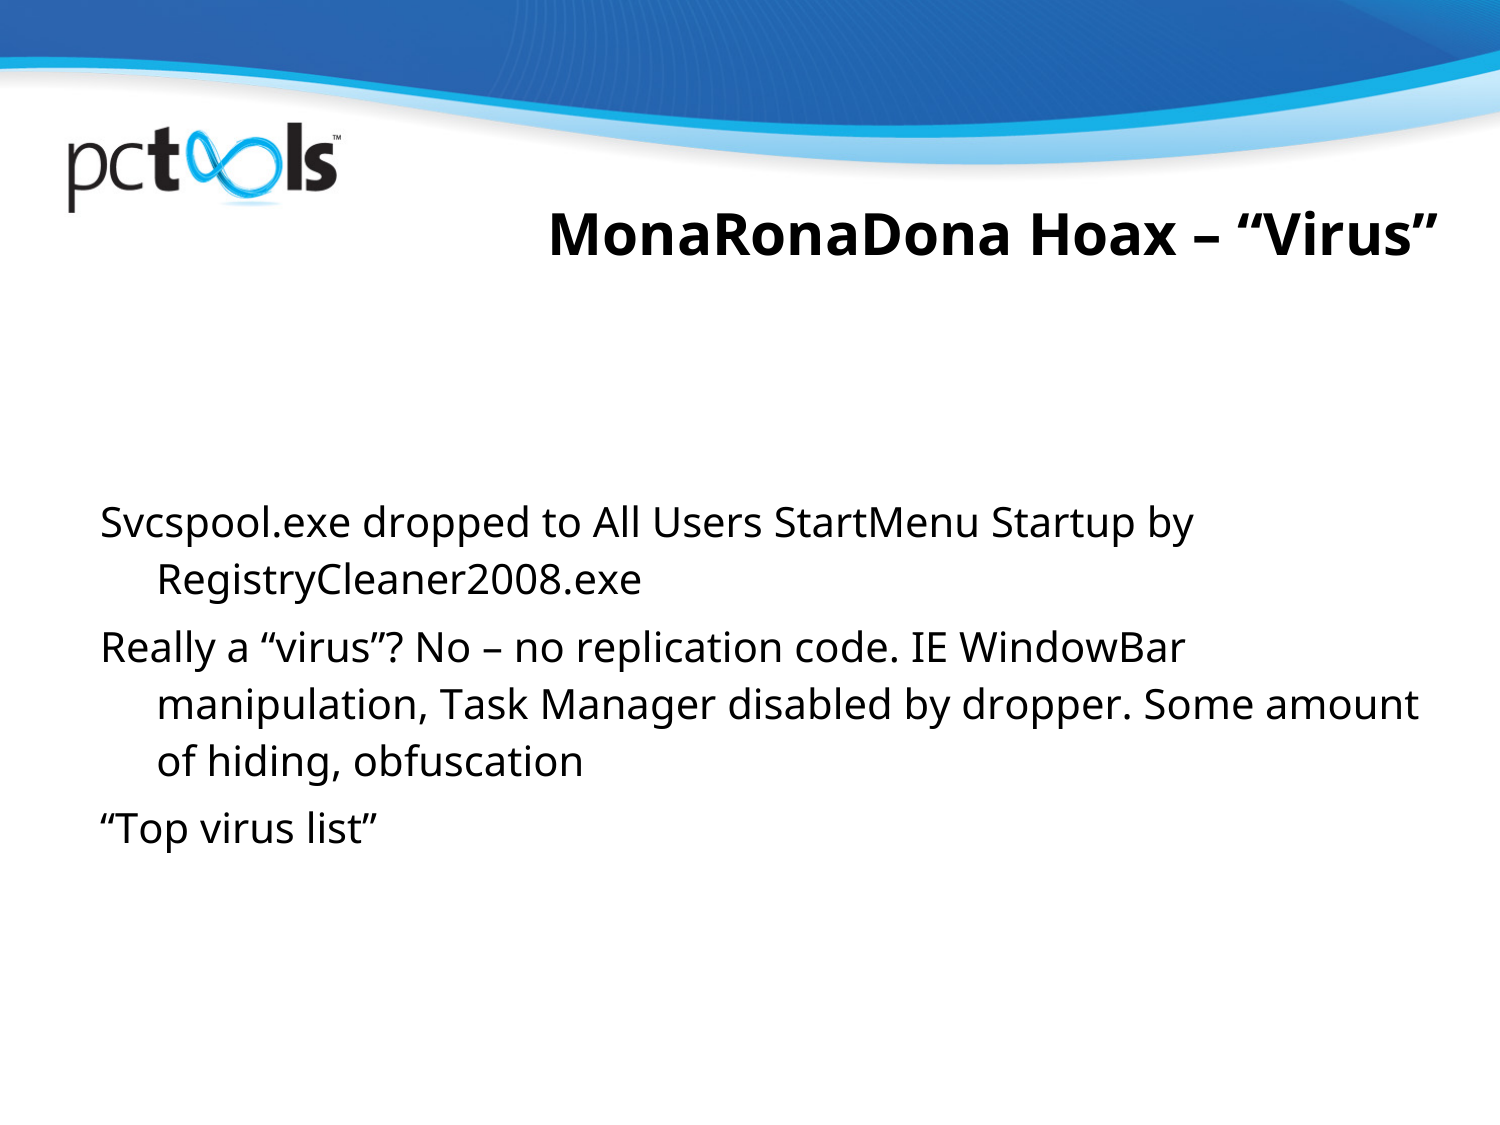

# MonaRonaDona Hoax – “Virus”
Svcspool.exe dropped to All Users StartMenu Startup by RegistryCleaner2008.exe
Really a “virus”? No – no replication code. IE WindowBar manipulation, Task Manager disabled by dropper. Some amount of hiding, obfuscation
“Top virus list”